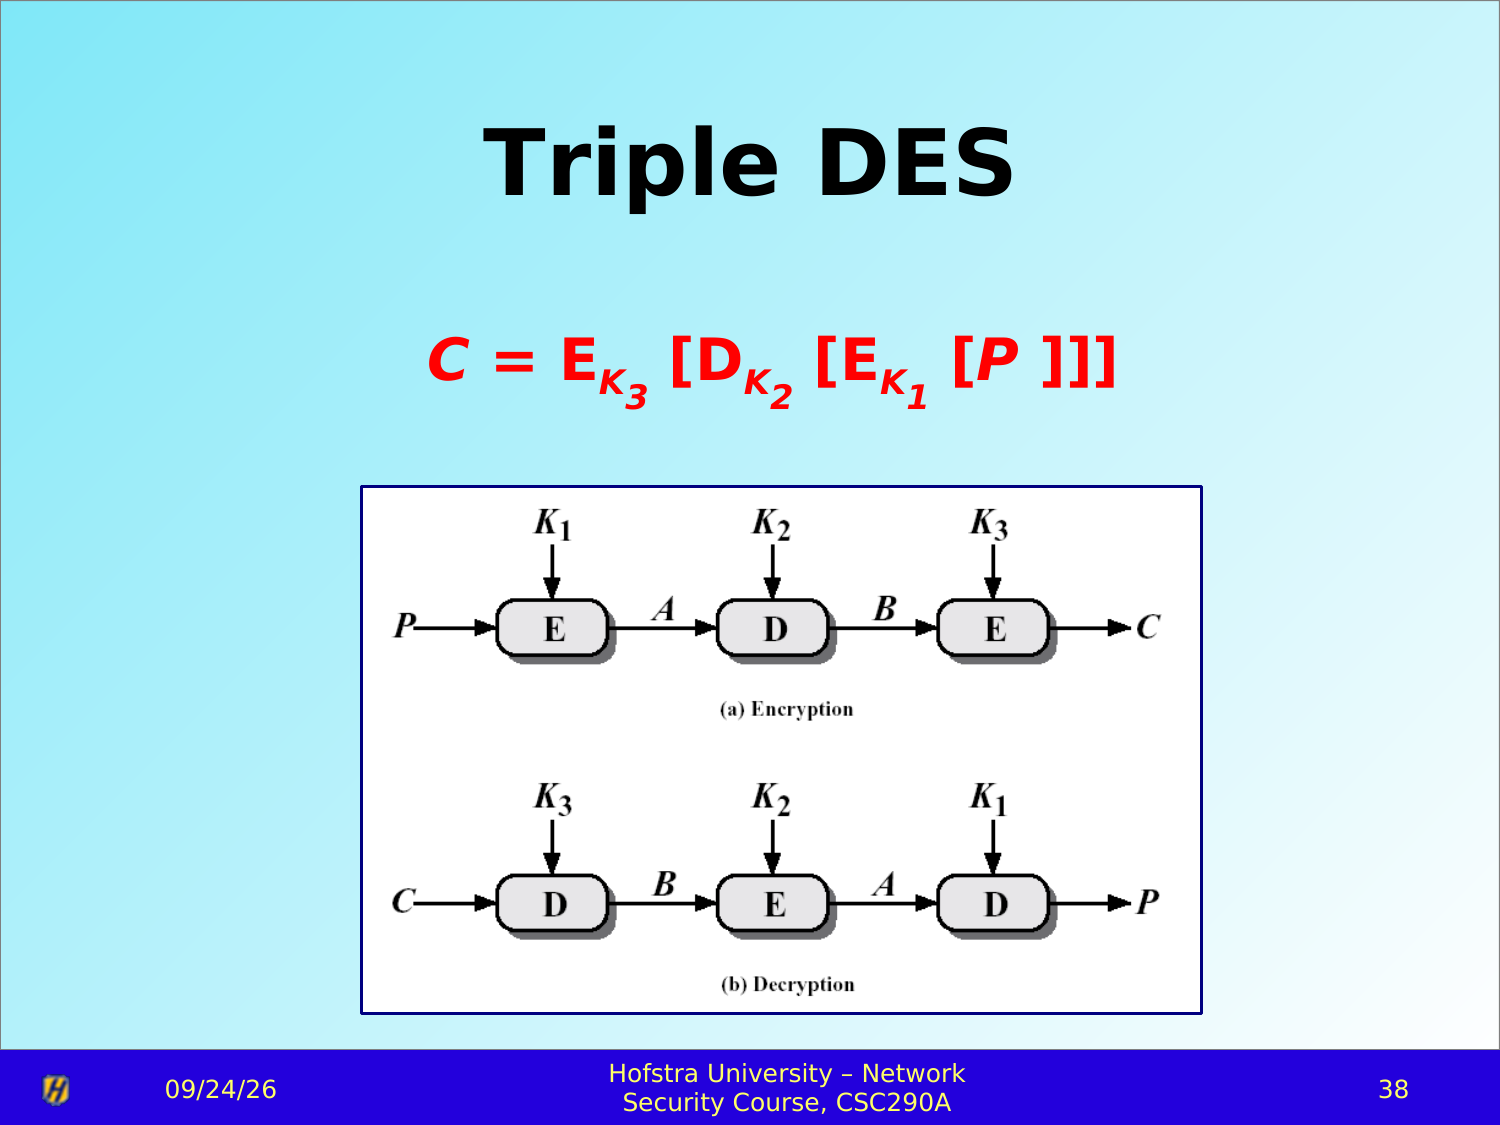

# Triple DES
C = EK3 [DK2 [EK1 [P ]]]
38